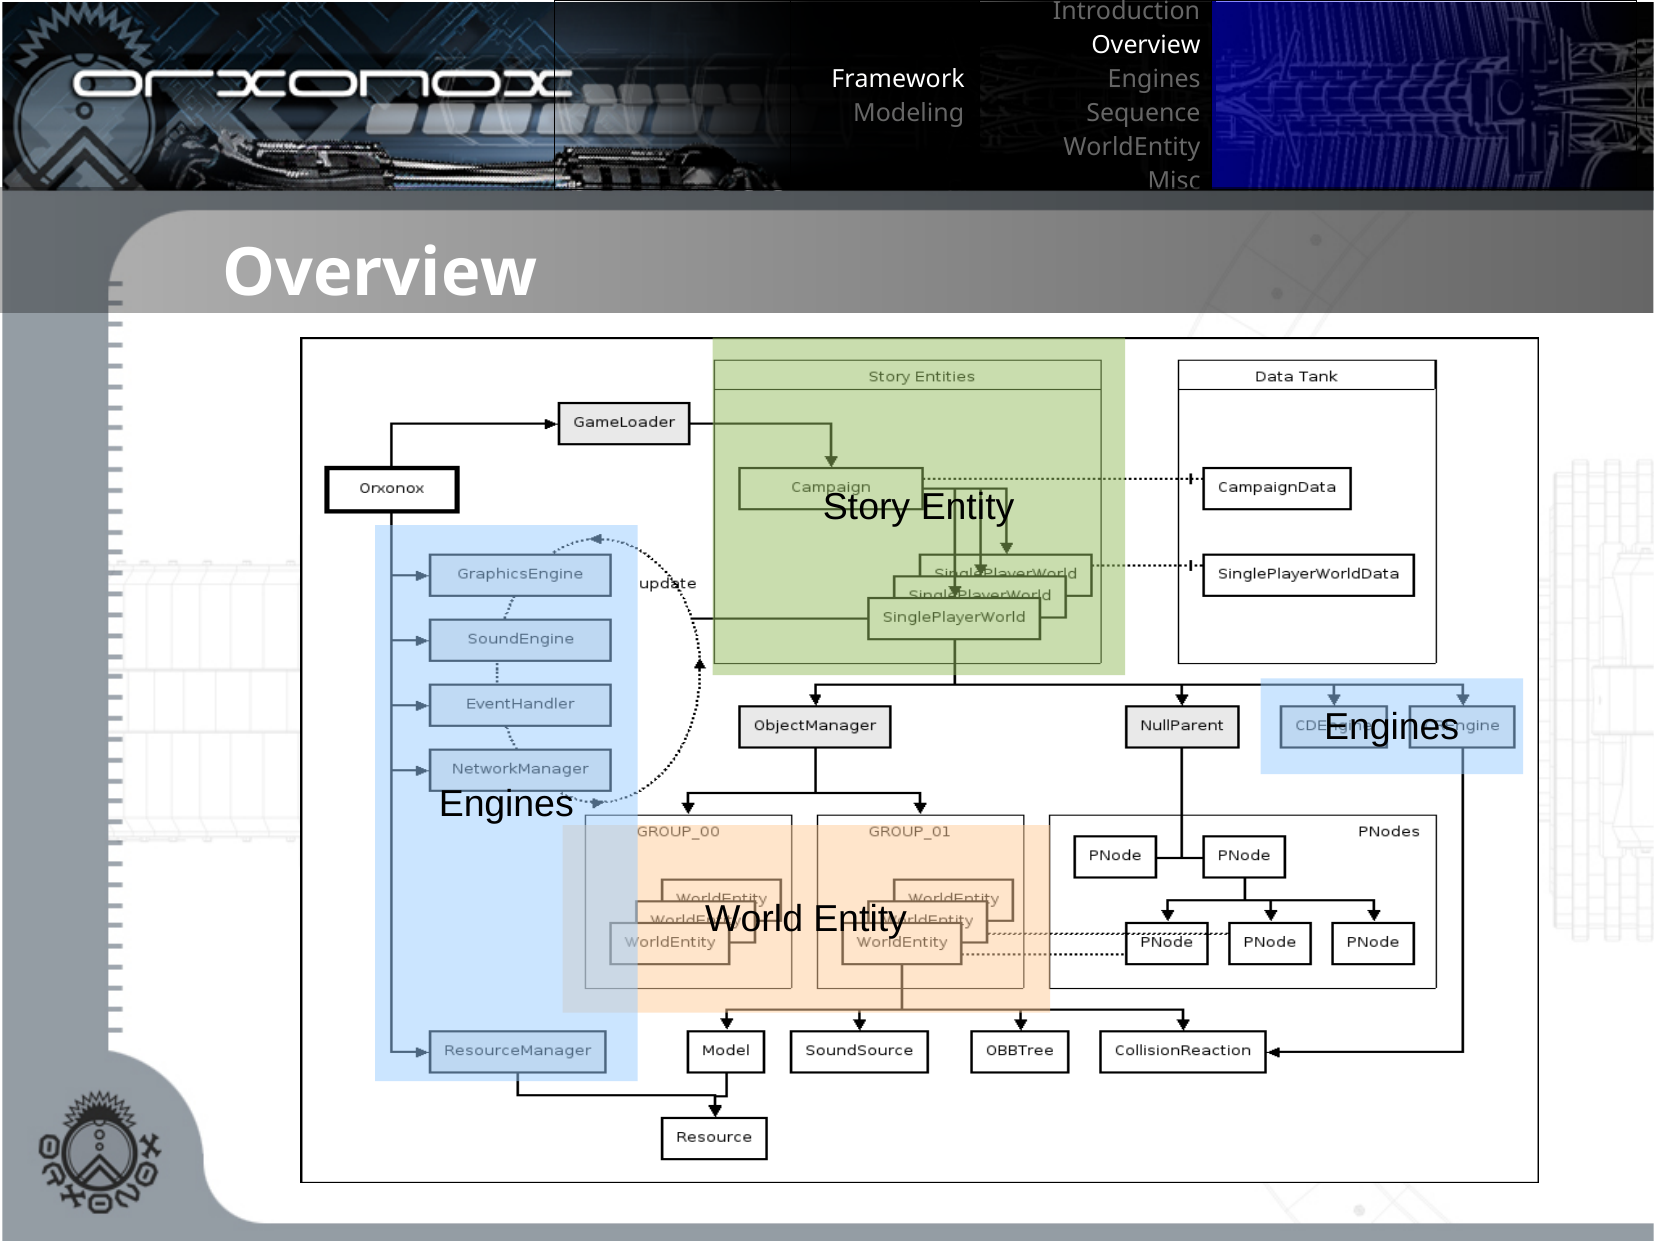

Introduction
Overview
Engines
Sequence
WorldEntity
Misc
Framework
Modeling
Overview
Story Entity
Engines
Engines
World Entity